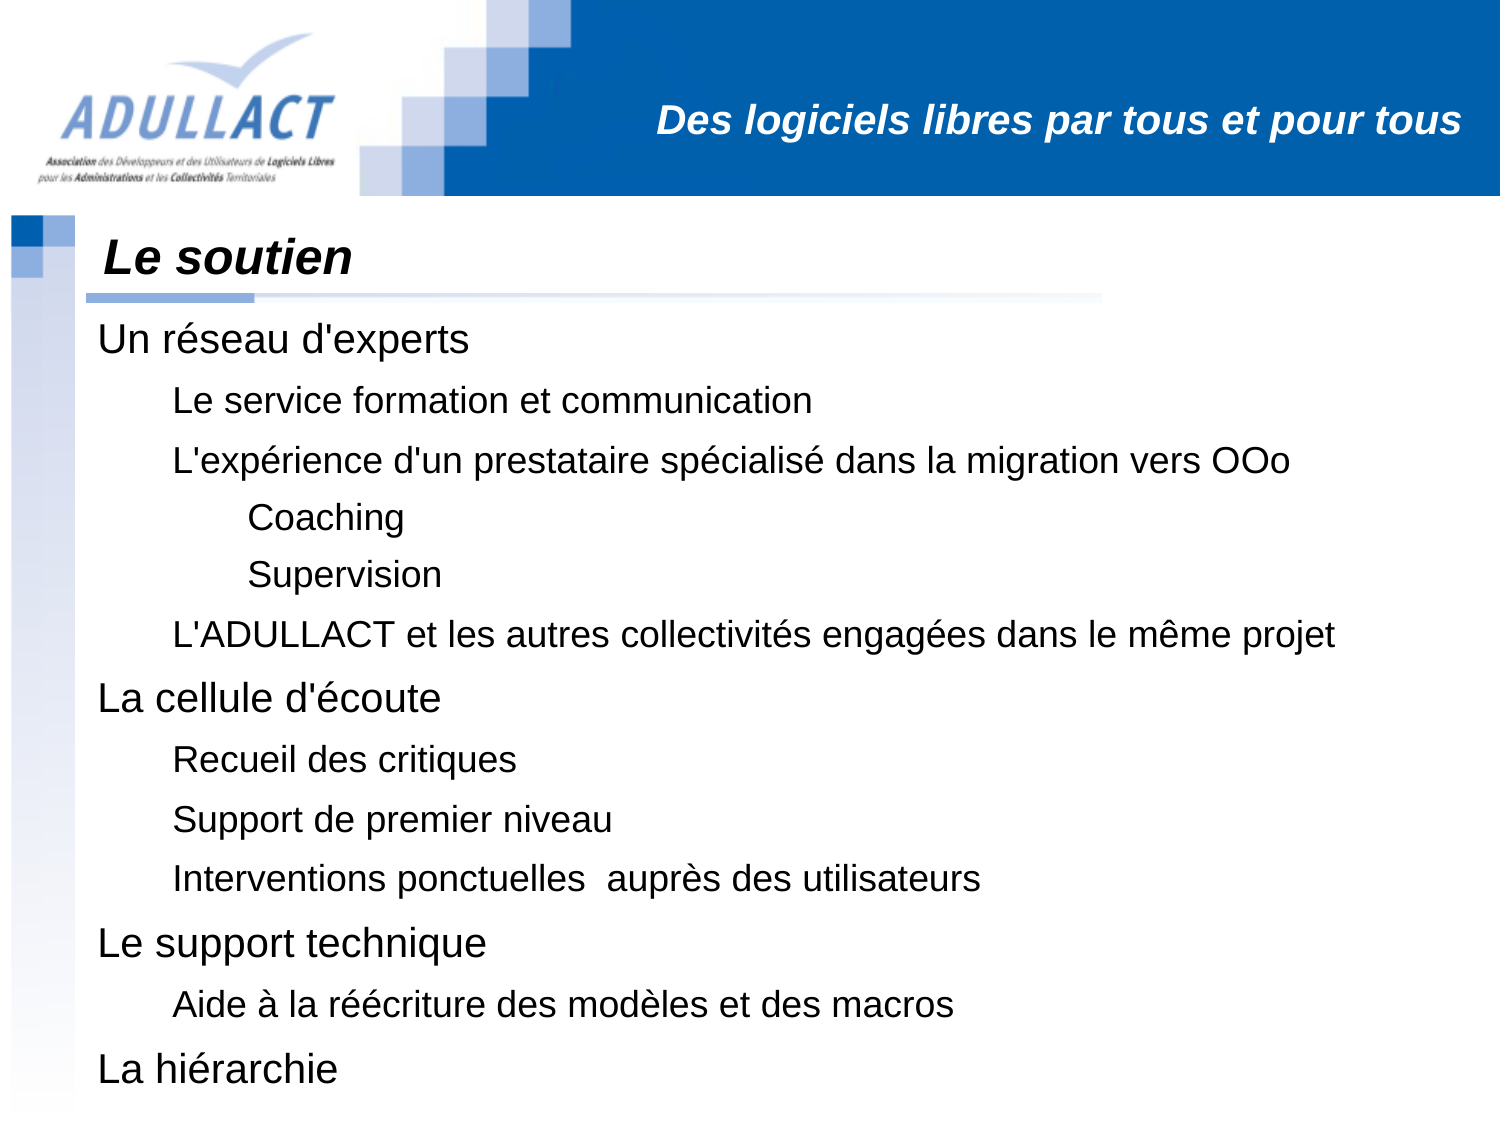

Le soutien
# Un réseau d'experts
Le service formation et communication
L'expérience d'un prestataire spécialisé dans la migration vers OOo
Coaching
Supervision
L'ADULLACT et les autres collectivités engagées dans le même projet
La cellule d'écoute
Recueil des critiques
Support de premier niveau
Interventions ponctuelles auprès des utilisateurs
Le support technique
Aide à la réécriture des modèles et des macros
La hiérarchie